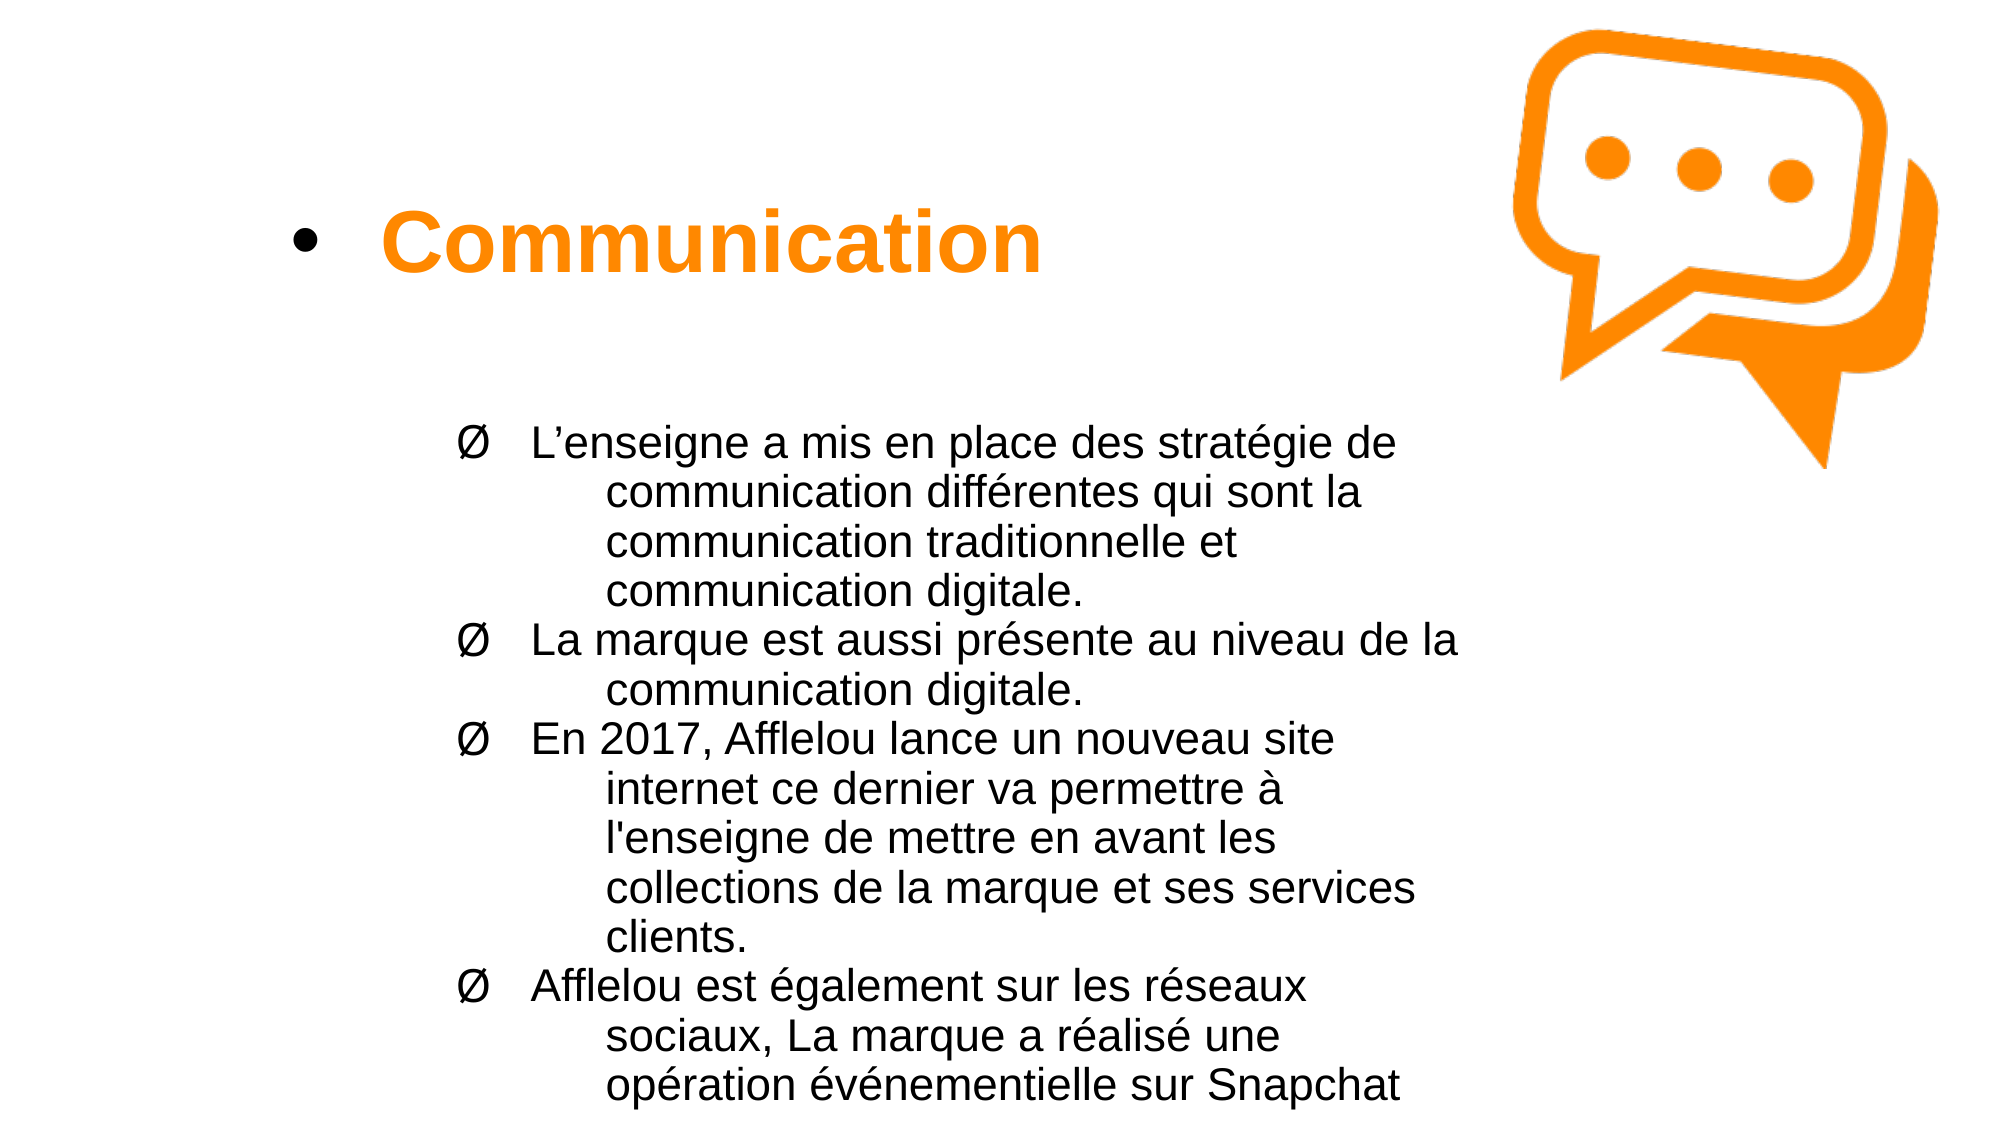

# Communication
L’enseigne a mis en place des stratégie de communication différentes qui sont la communication traditionnelle et communication digitale.
La marque est aussi présente au niveau de la communication digitale.
En 2017, Afflelou lance un nouveau site internet ce dernier va permettre à l'enseigne de mettre en avant les collections de la marque et ses services clients.
Afflelou est également sur les réseaux sociaux, La marque a réalisé une opération événementielle sur Snapchat